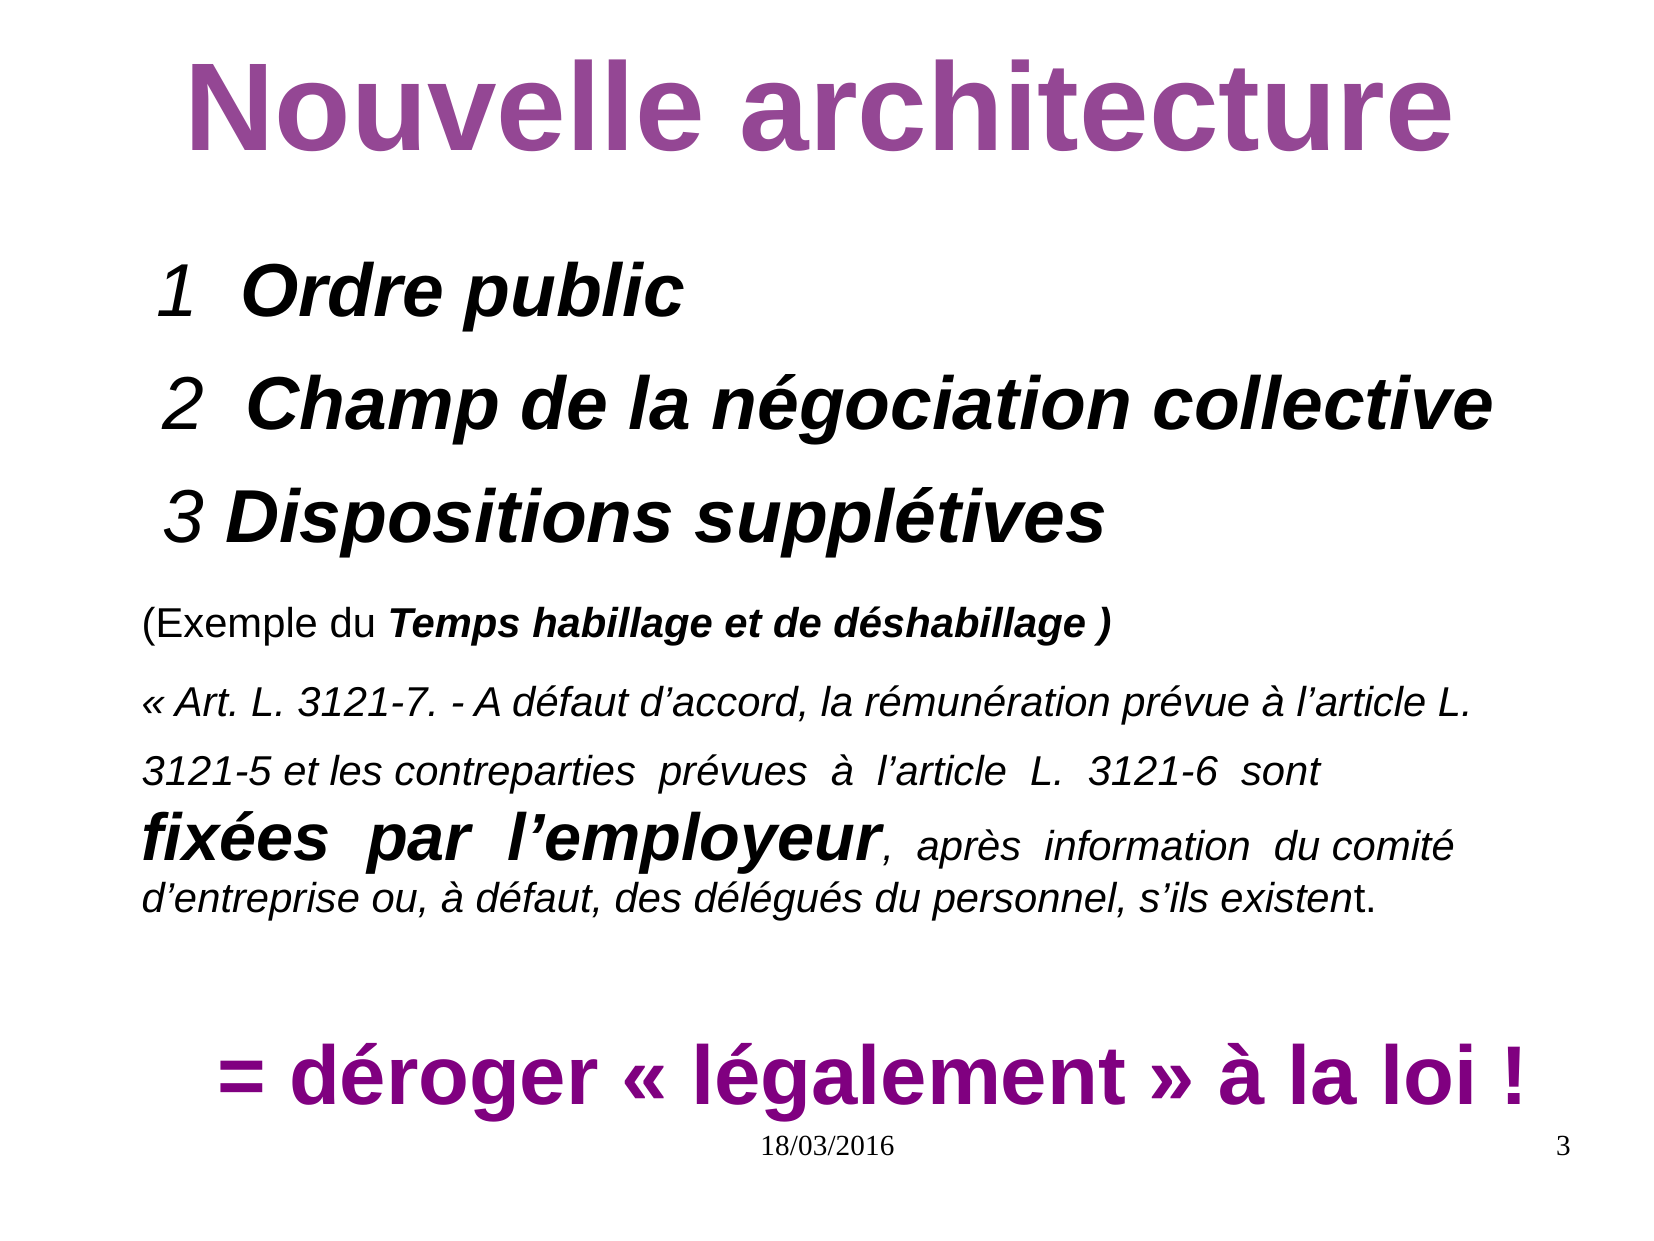

Nouvelle architecture
# 1 Ordre public
 2 Champ de la négociation collective
 3 Dispositions supplétives
(Exemple du Temps habillage et de déshabillage )
« Art. L. 3121-7. - A défaut d’accord, la rémunération prévue à l’article L. 3121-5 et les contreparties prévues à l’article L. 3121-6 sont fixées par l’employeur, après information du comité d’entreprise ou, à défaut, des délégués du personnel, s’ils existent.
 = déroger « légalement » à la loi !
18/03/2016
3